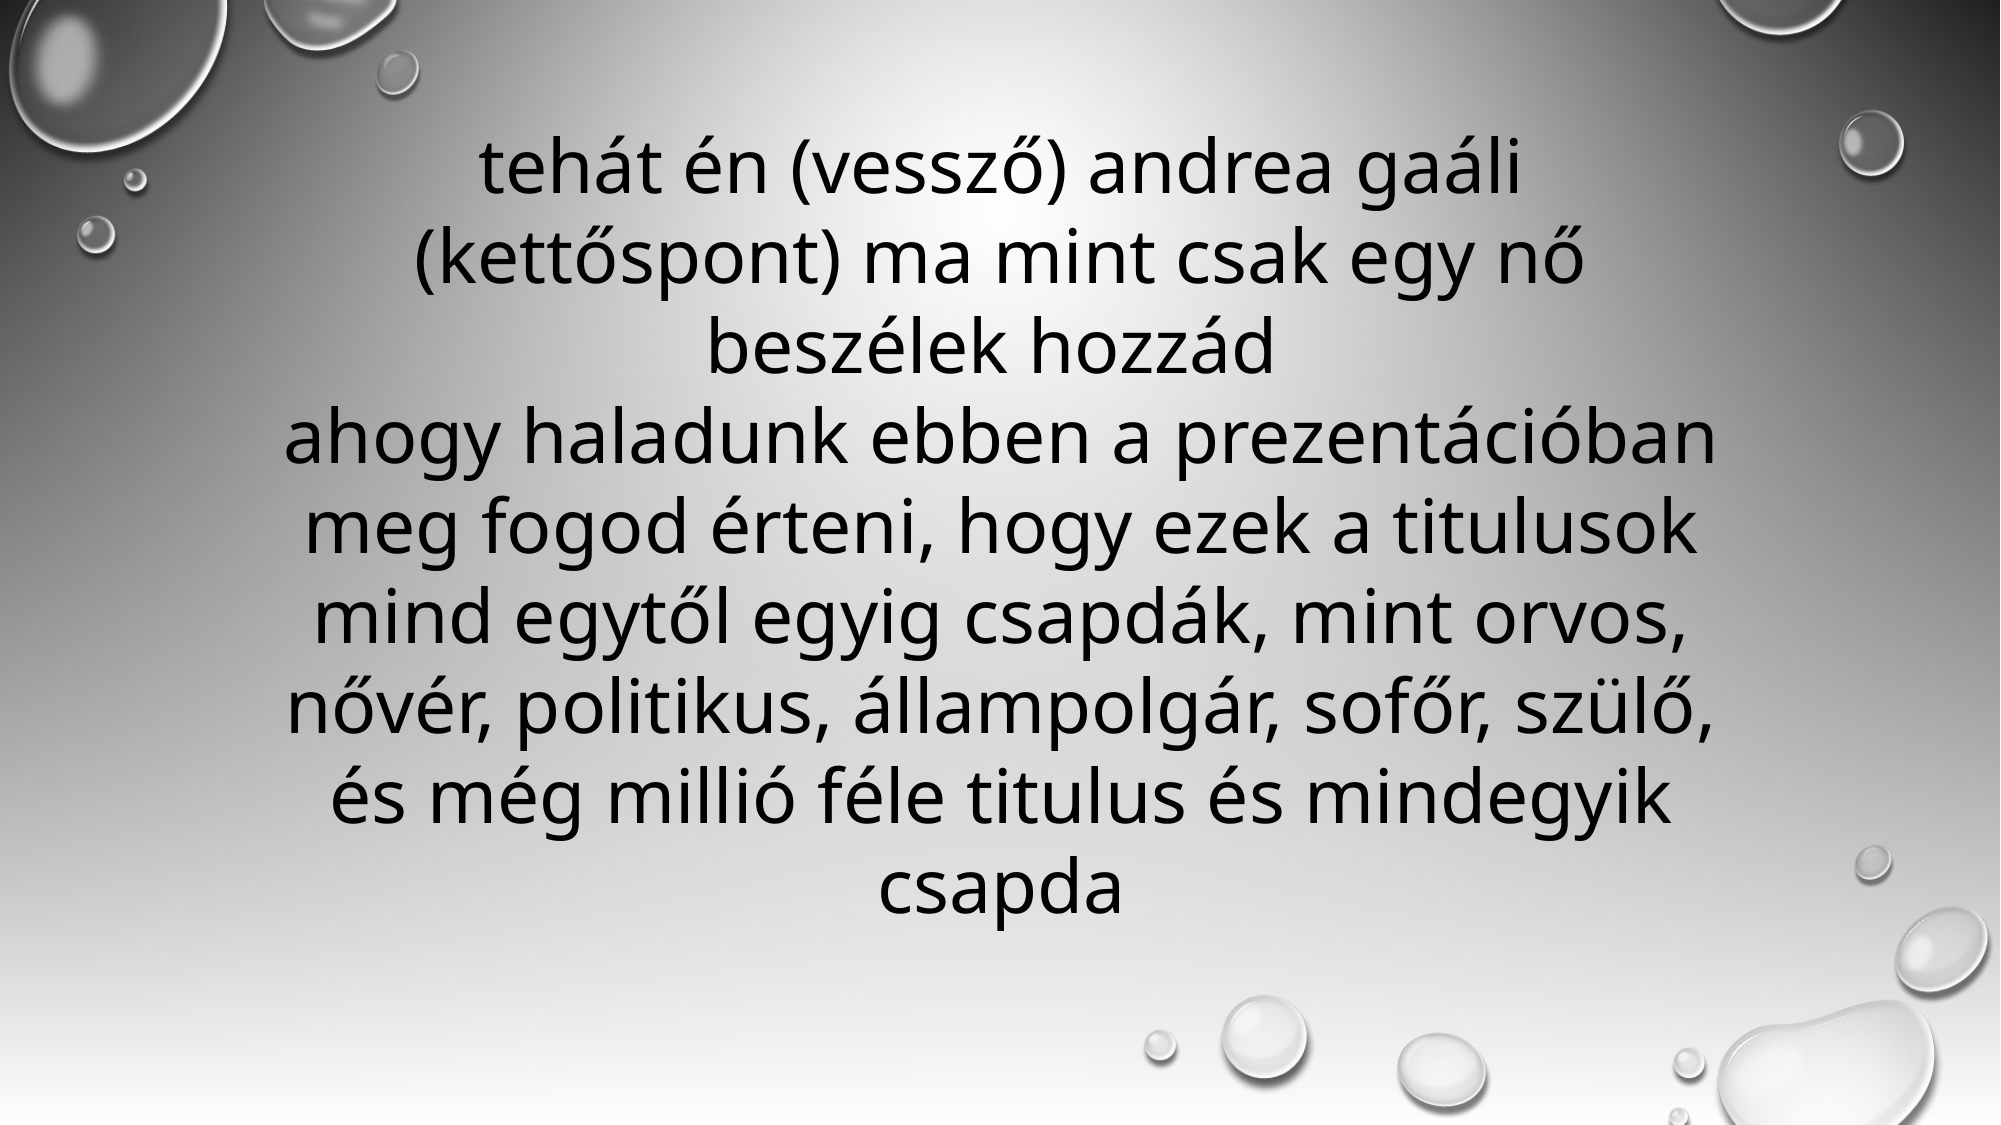

tehát én (vessző) andrea gaáli (kettőspont) ma mint csak egy nő beszélek hozzád
ahogy haladunk ebben a prezentációban meg fogod érteni, hogy ezek a titulusok mind egytől egyig csapdák, mint orvos, nővér, politikus, állampolgár, sofőr, szülő, és még millió féle titulus és mindegyik csapda